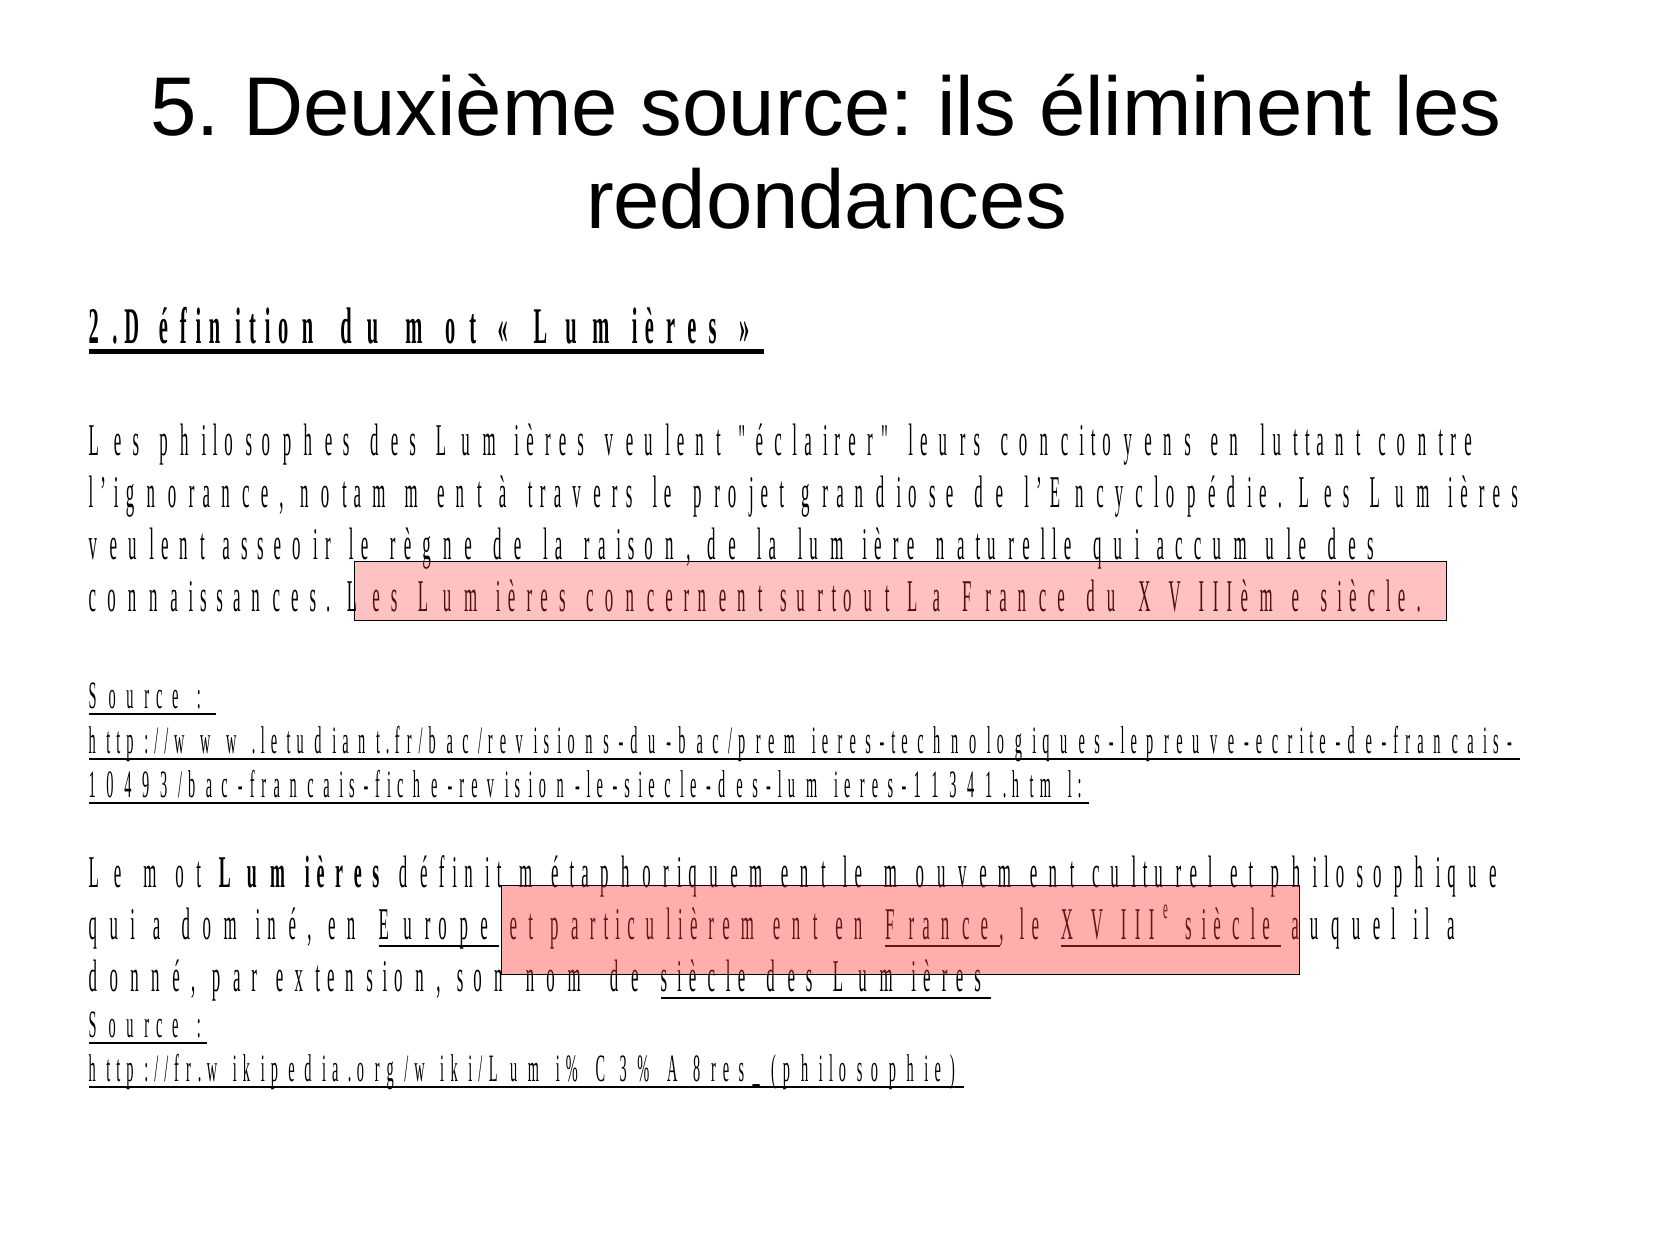

# 5. Deuxième source: ils éliminent les redondances